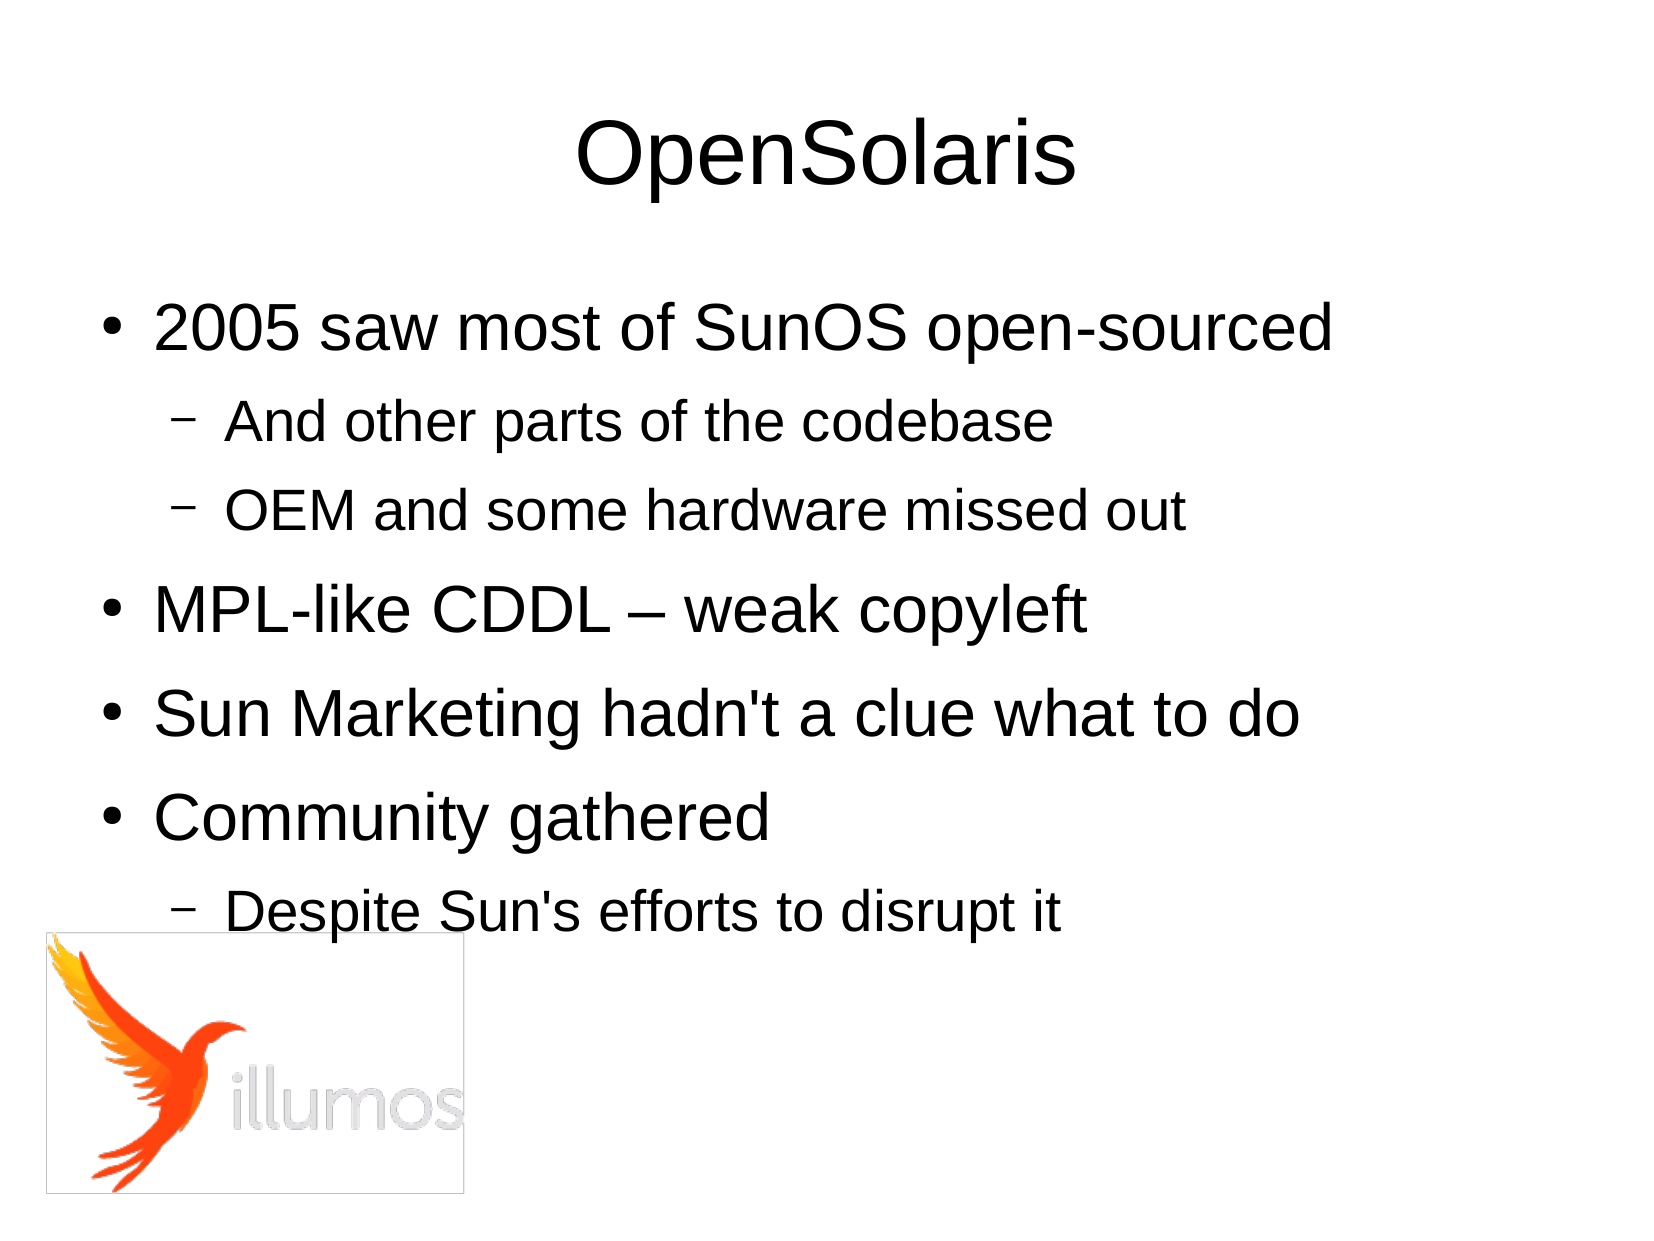

# OpenSolaris
2005 saw most of SunOS open-sourced
And other parts of the codebase
OEM and some hardware missed out
MPL-like CDDL – weak copyleft
Sun Marketing hadn't a clue what to do
Community gathered
Despite Sun's efforts to disrupt it